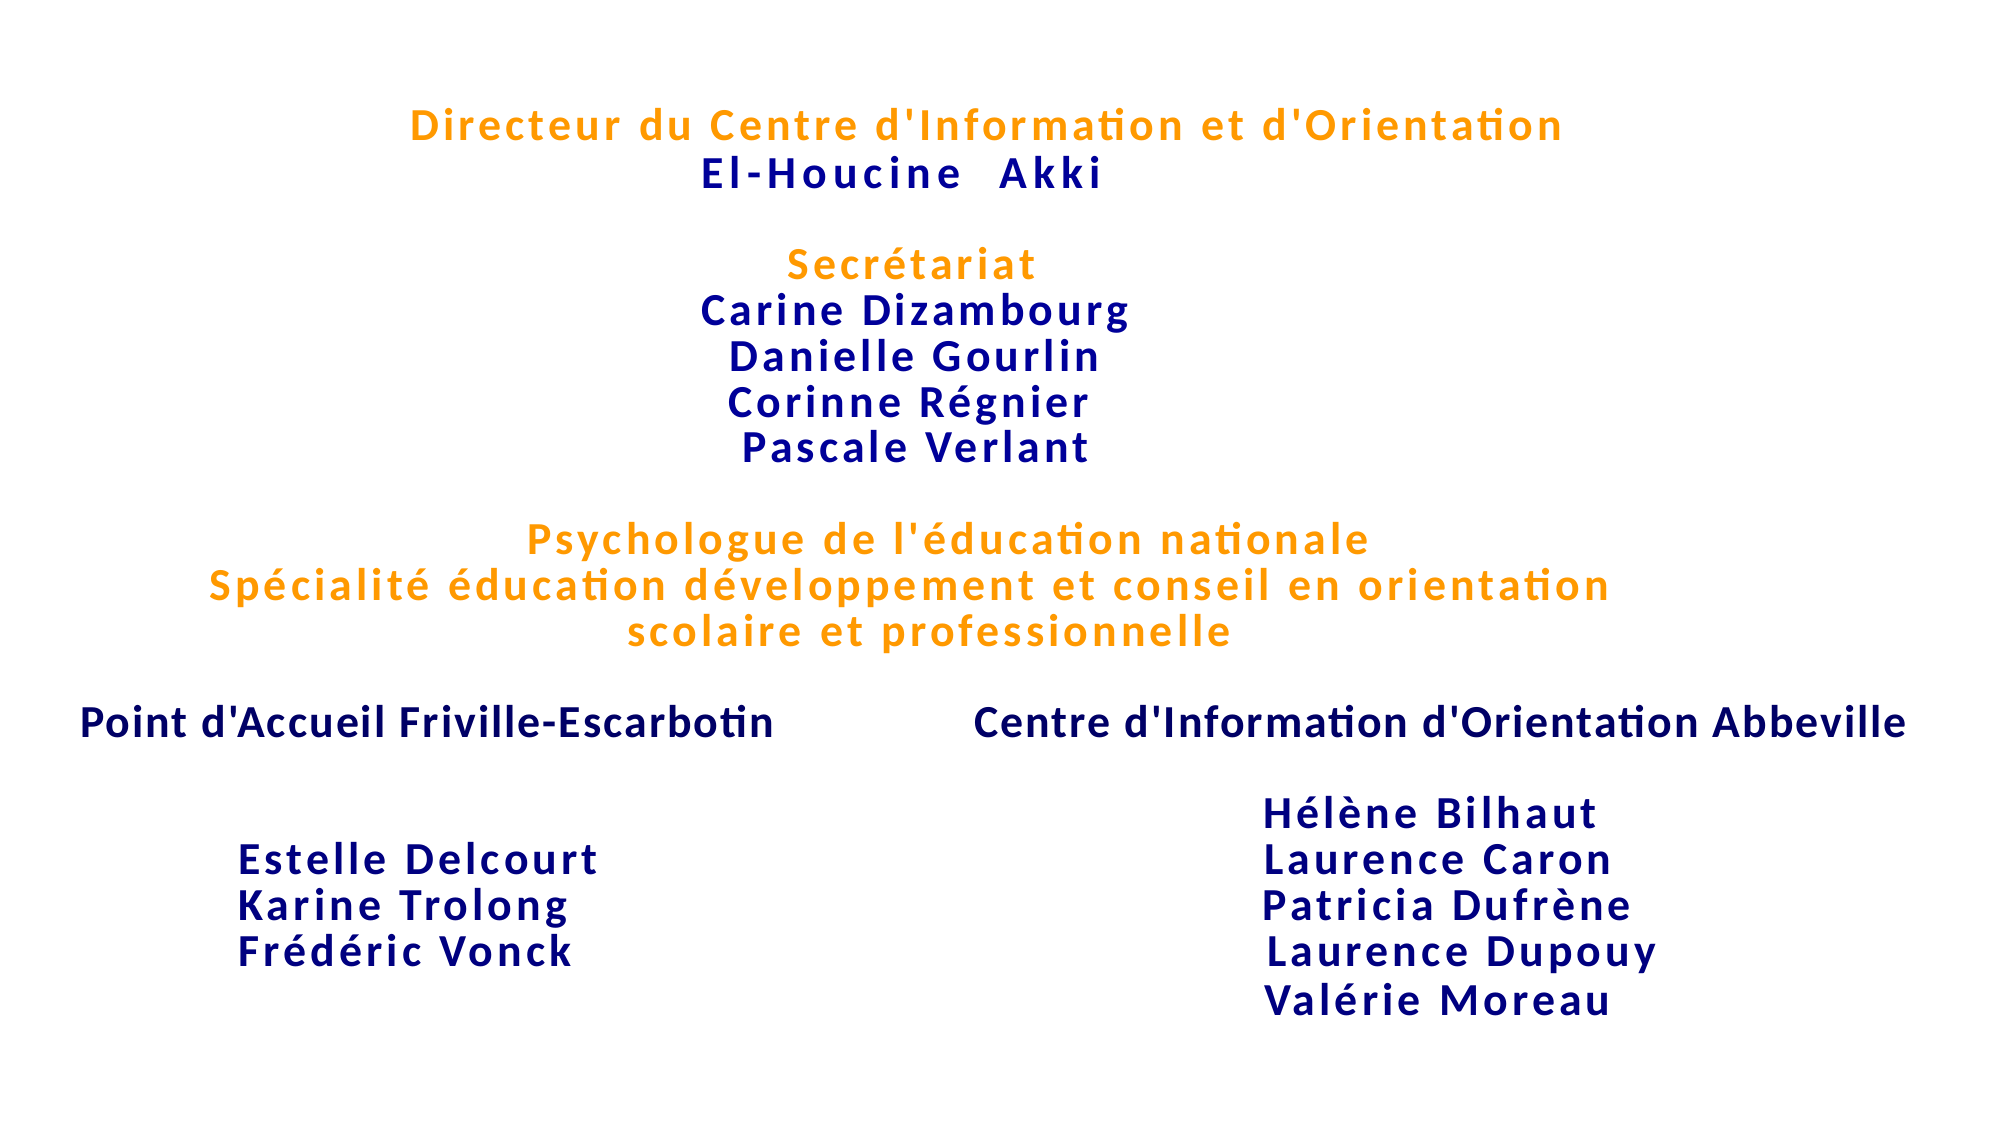

# Directeur du Centre d'Information et d'Orientation El-Houcine Akki Secrétariat Carine Dizambourg Danielle Gourlin Corinne Régnier Pascale Verlant Psychologue de l'éducation nationale Spécialité éducation développement et conseil en orientation scolaire et professionnelle Point d'Accueil Friville-Escarbotin Centre d'Information d'Orientation Abbeville Hélène Bilhaut Estelle Delcourt Laurence Caron Karine Trolong Patricia Dufrène Frédéric Vonck Laurence Dupouy Valérie Moreau
| |
| --- |
| |